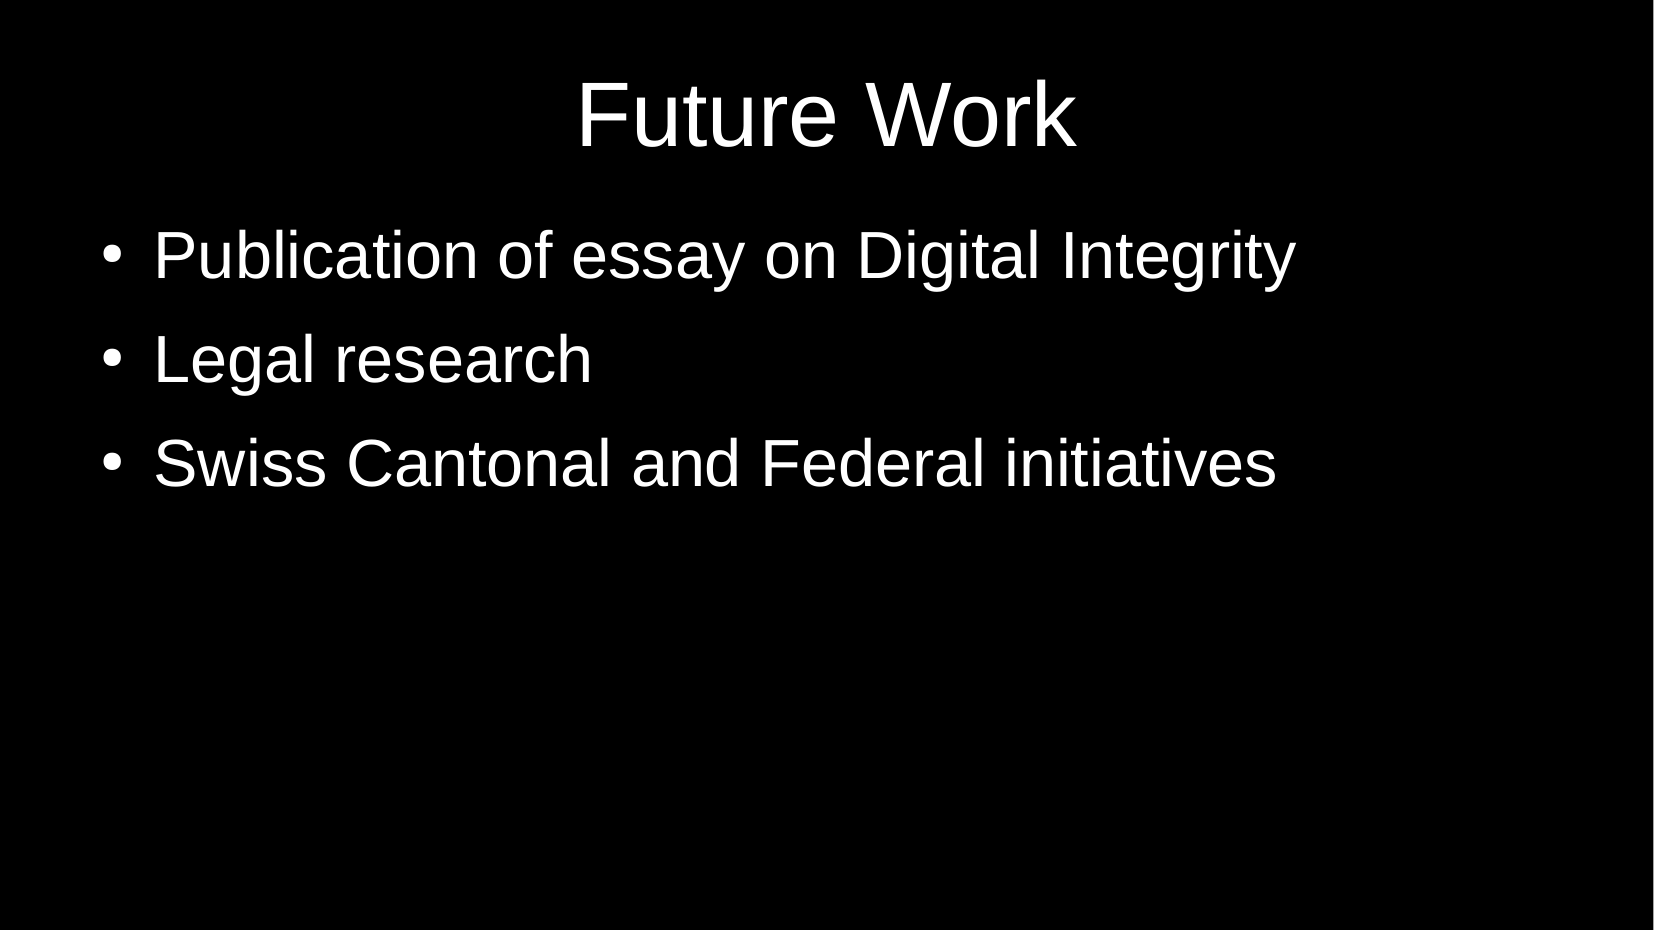

# Future Work
Publication of essay on Digital Integrity
Legal research
Swiss Cantonal and Federal initiatives